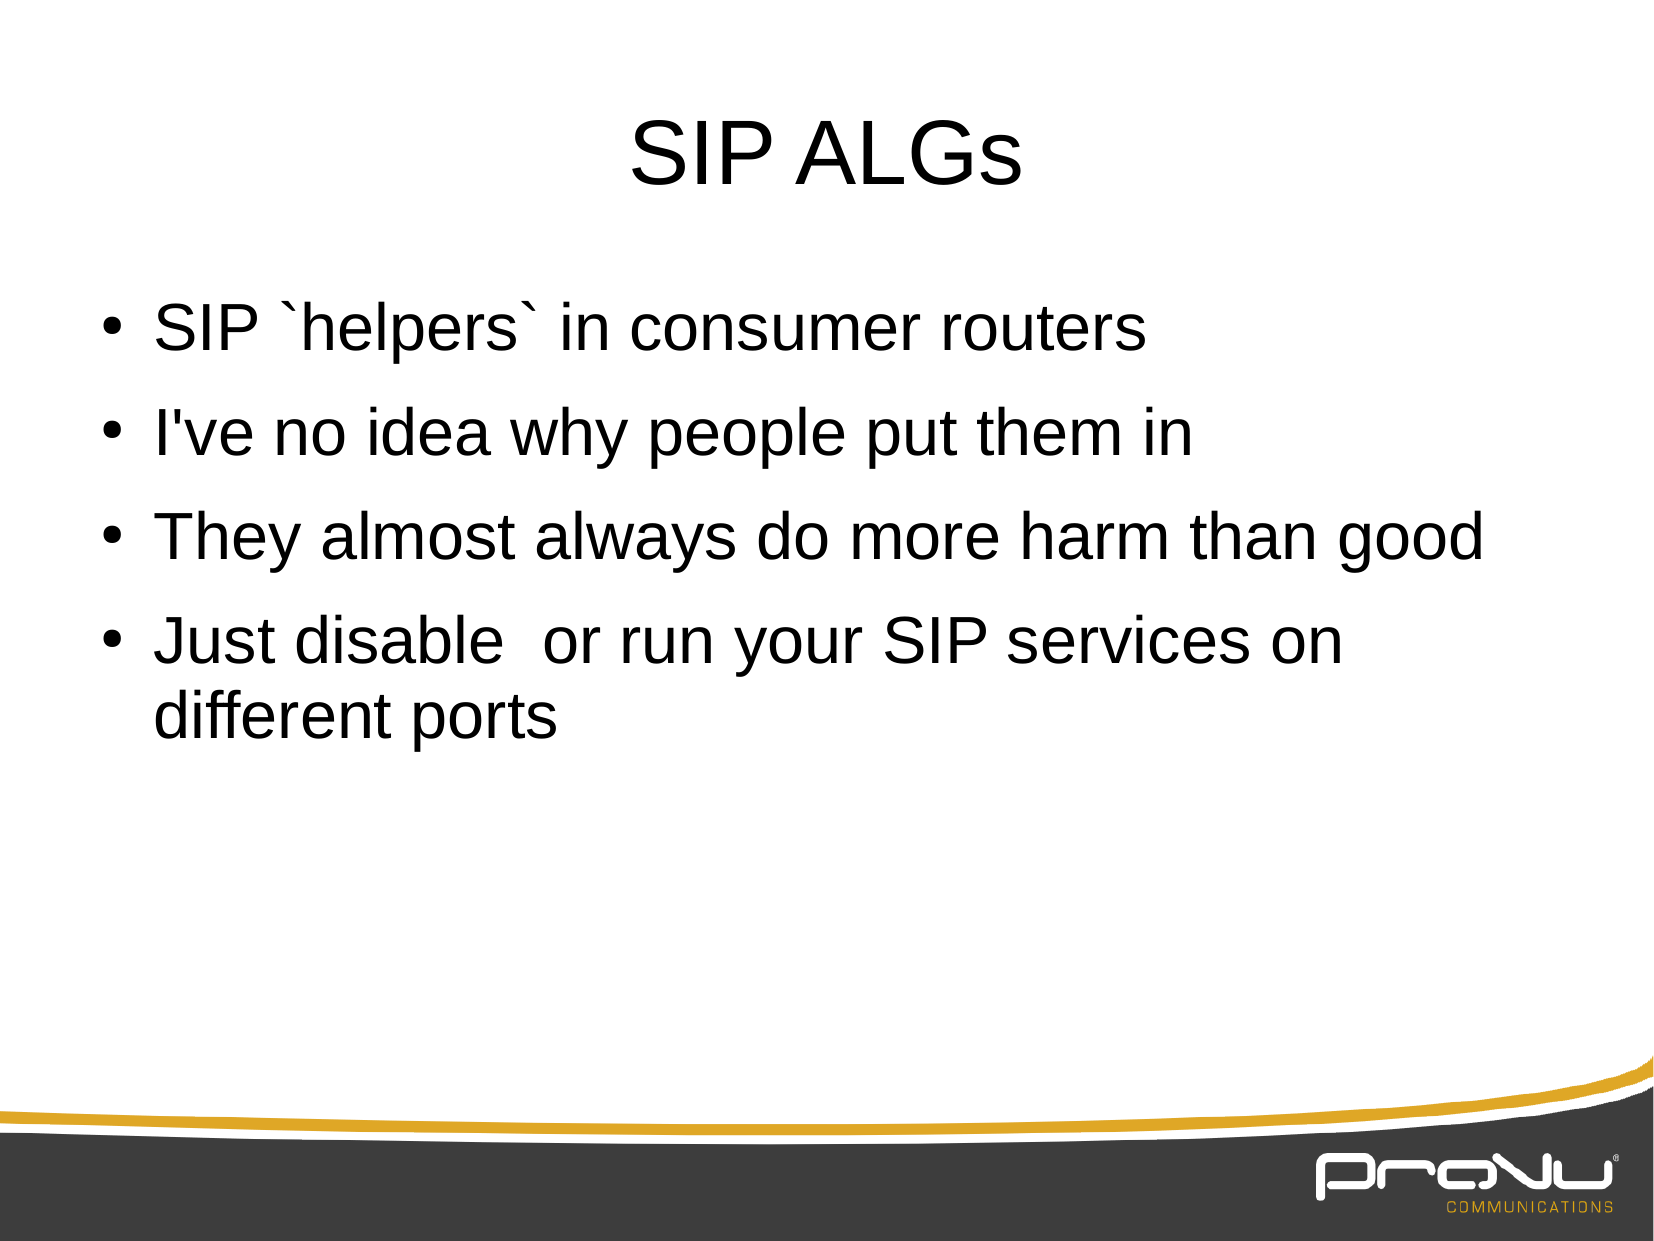

# SIP ALGs
SIP `helpers` in consumer routers
I've no idea why people put them in
They almost always do more harm than good
Just disable or run your SIP services on different ports